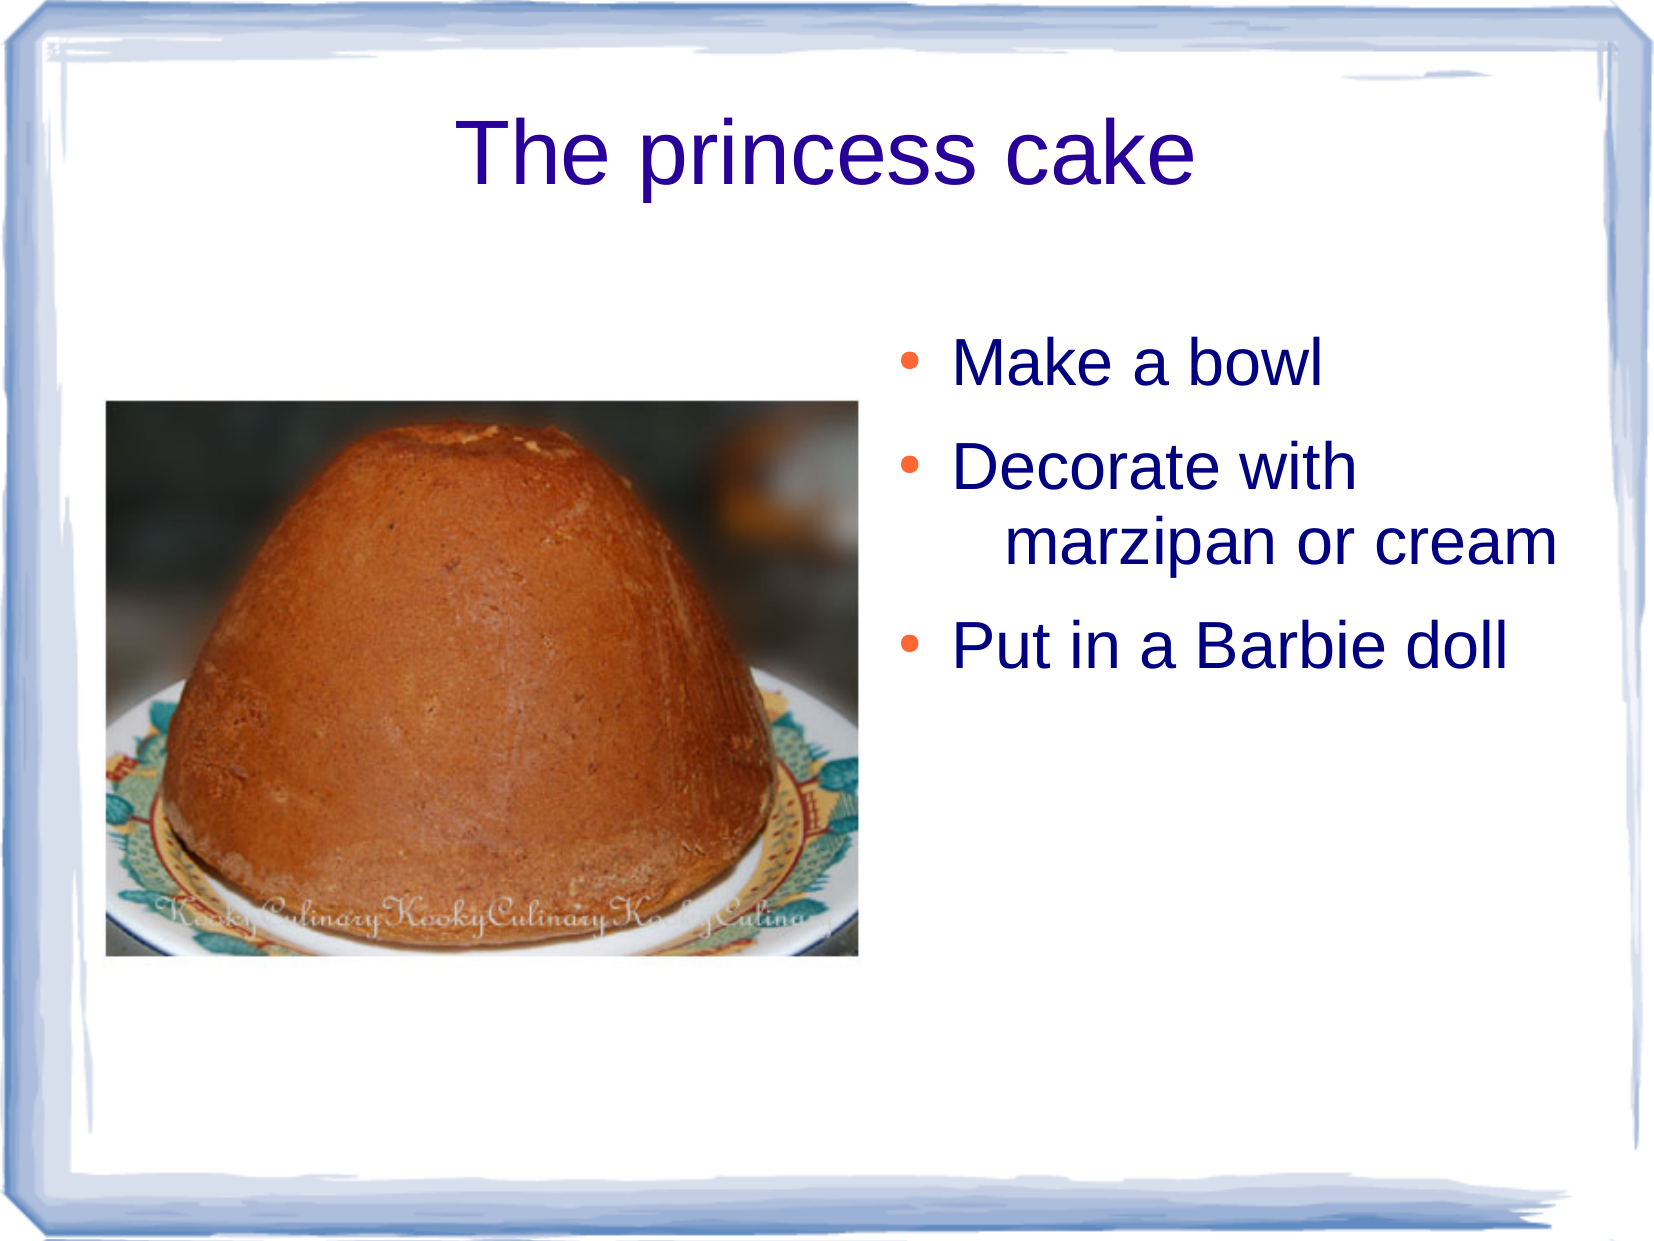

# The princess cake
Make a bowl
Decorate with marzipan or cream
Put in a Barbie doll